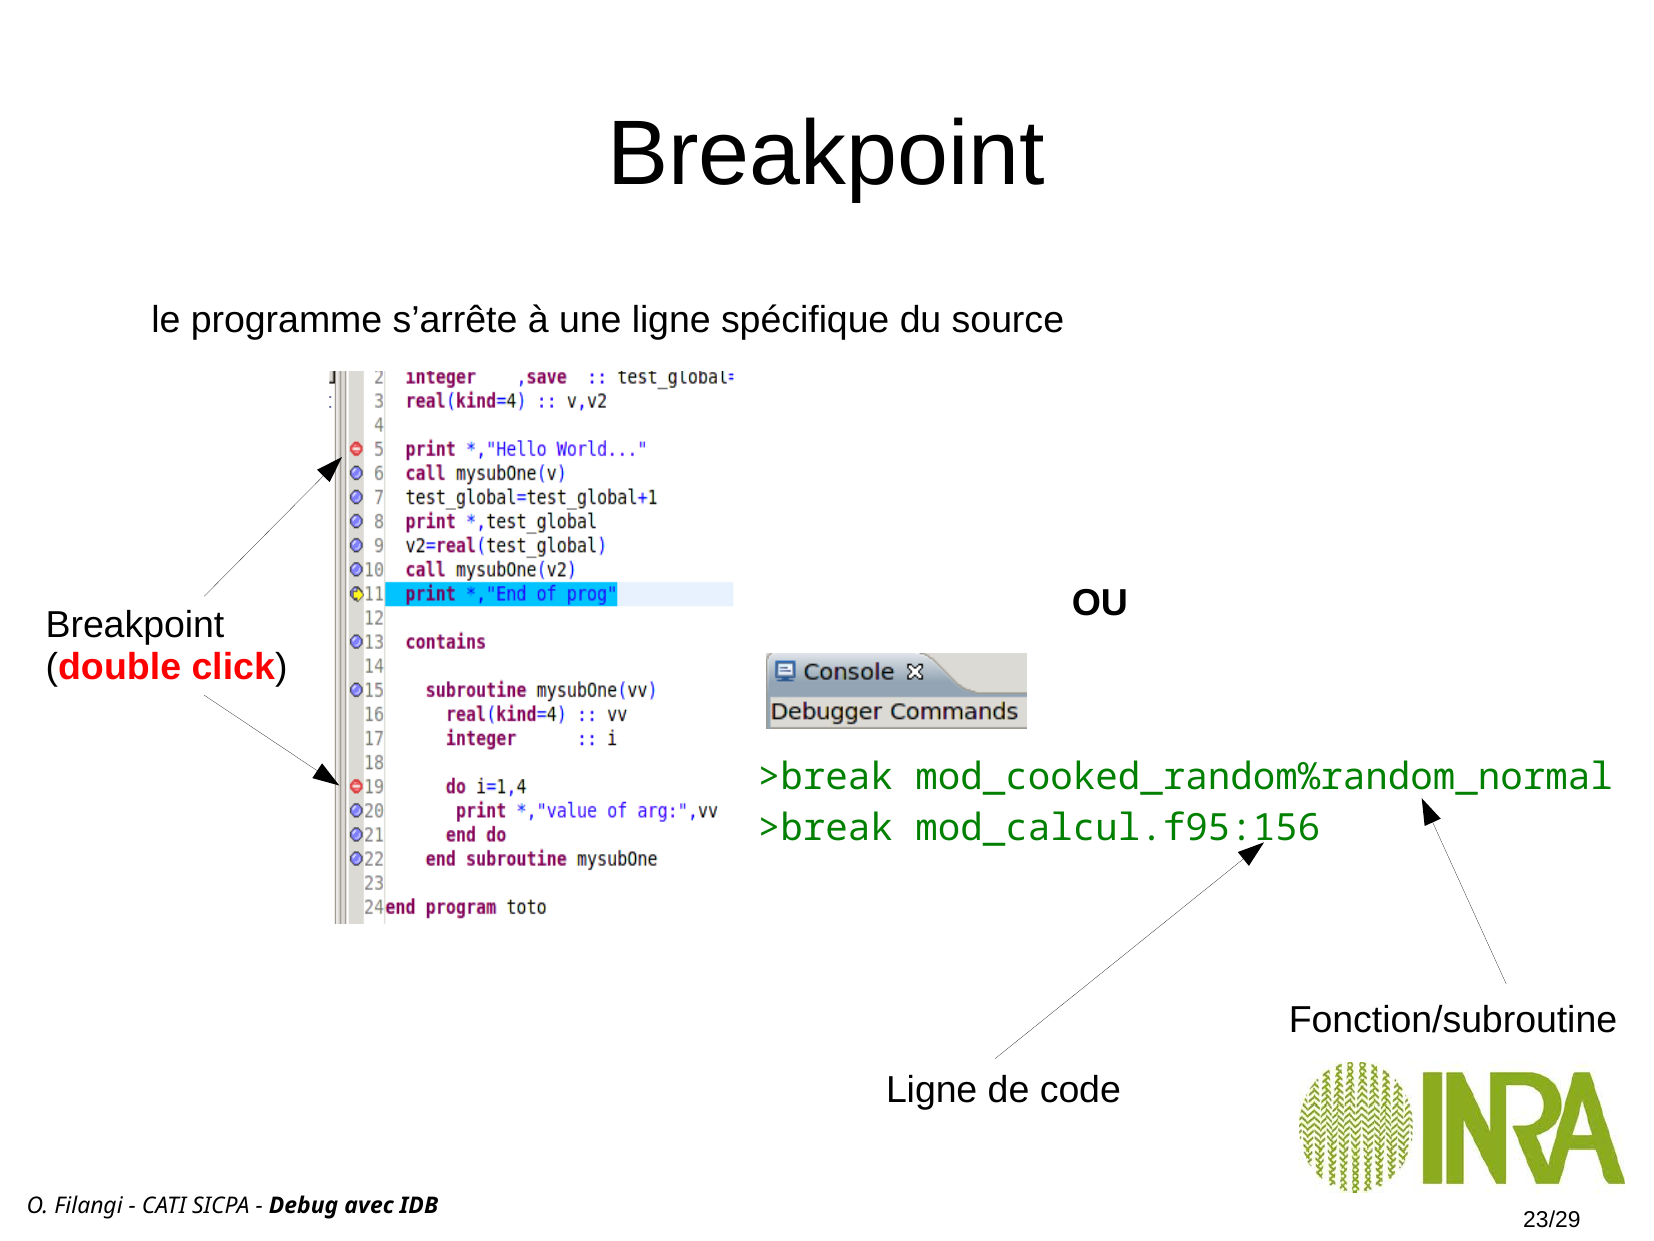

# Breakpoint
le programme s’arrête à une ligne spécifique du source
OU
Breakpoint
(double click)
>break mod_cooked_random%random_normal
>break mod_calcul.f95:156
Fonction/subroutine
Ligne de code
 O. Filangi - CATI SICPA - Debug avec IDB